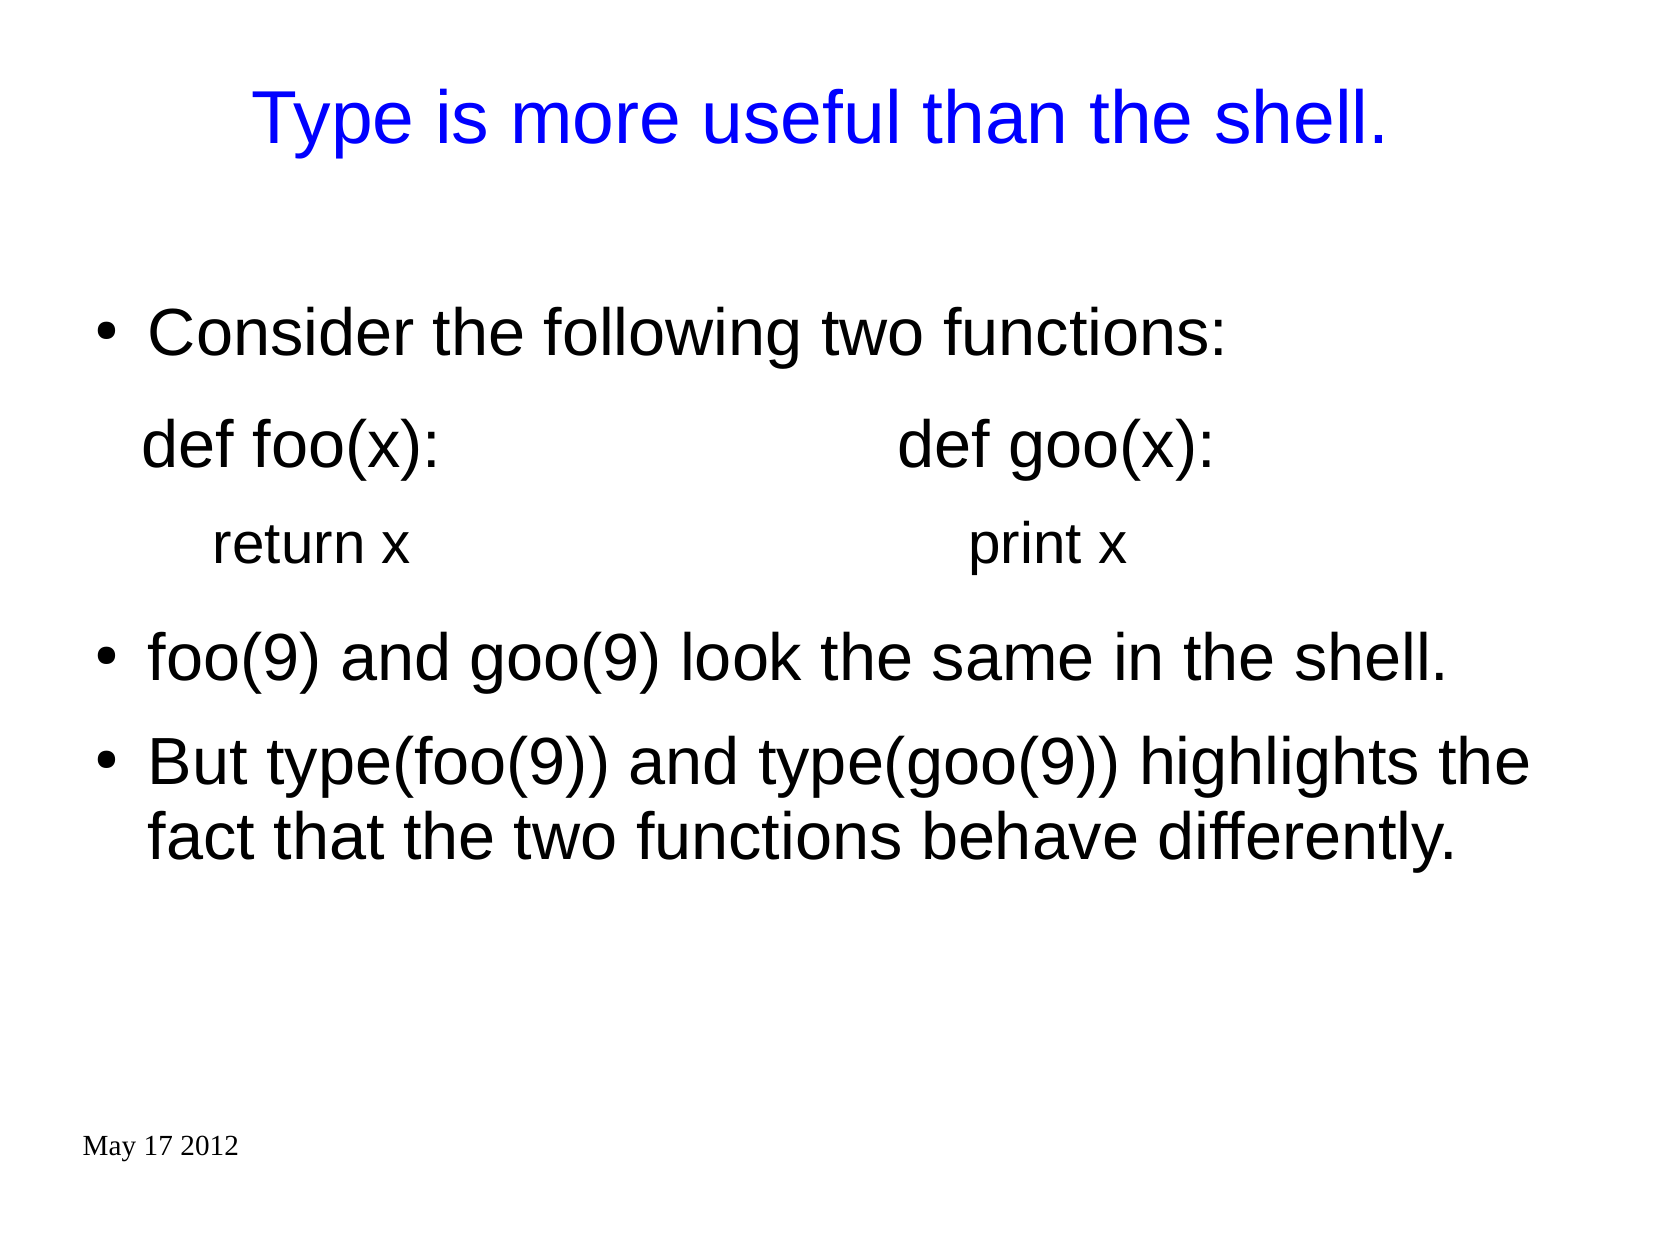

# Type is more useful than the shell.
Consider the following two functions:
def foo(x):
return x
def goo(x):
print x
foo(9) and goo(9) look the same in the shell.
But type(foo(9)) and type(goo(9)) highlights the fact that the two functions behave differently.
May 17 2012